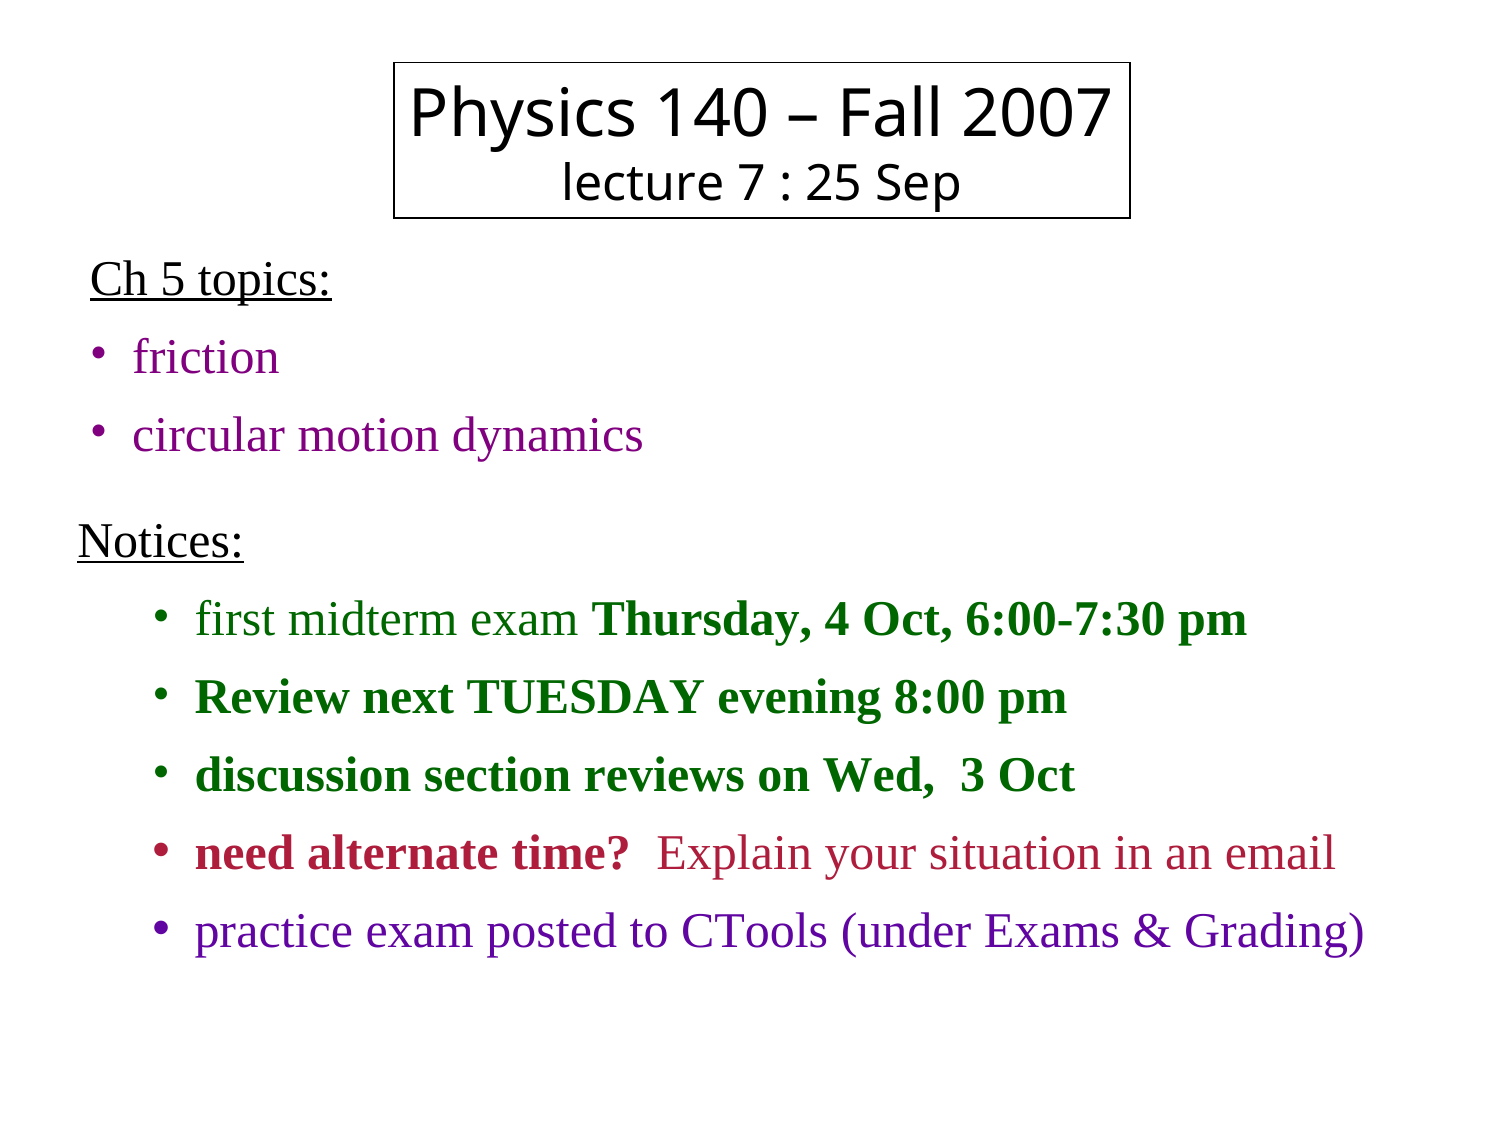

Physics 140 – Fall 2007
lecture 7 : 25 Sep
Ch 5 topics:
 friction
 circular motion dynamics
Notices:
 first midterm exam Thursday, 4 Oct, 6:00-7:30 pm
 Review next TUESDAY evening 8:00 pm
 discussion section reviews on Wed, 3 Oct
 need alternate time? Explain your situation in an email
 practice exam posted to CTools (under Exams & Grading)